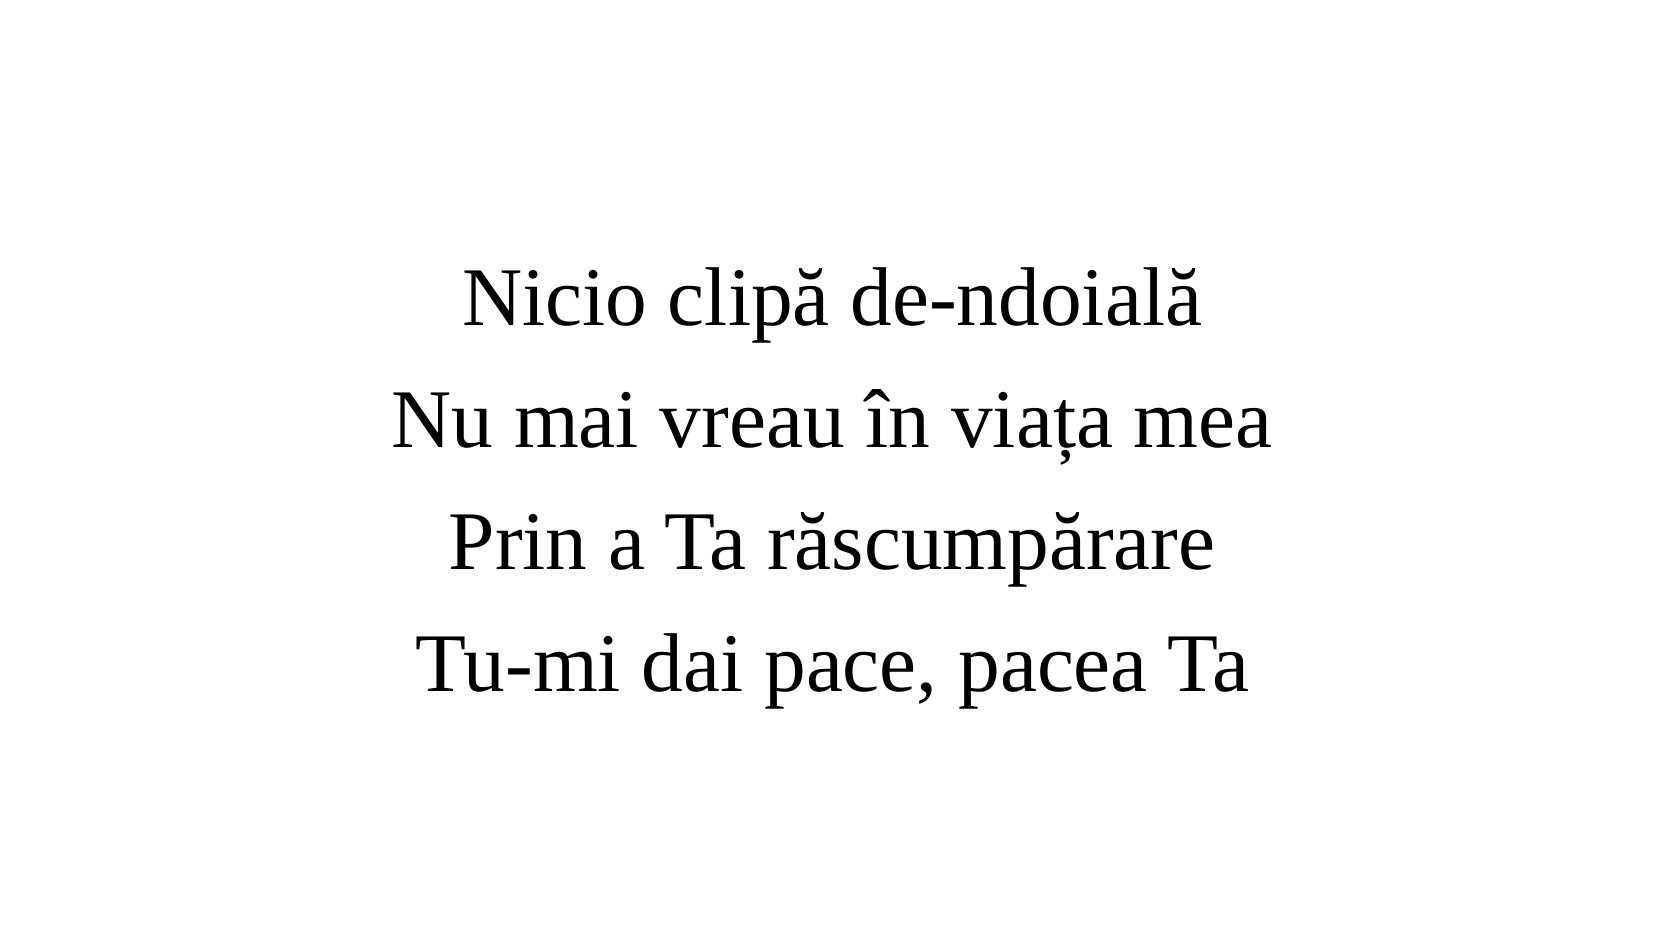

# Nicio clipă de-ndoială
Nu mai vreau în viața mea
Prin a Ta răscumpărare
Tu-mi dai pace, pacea Ta